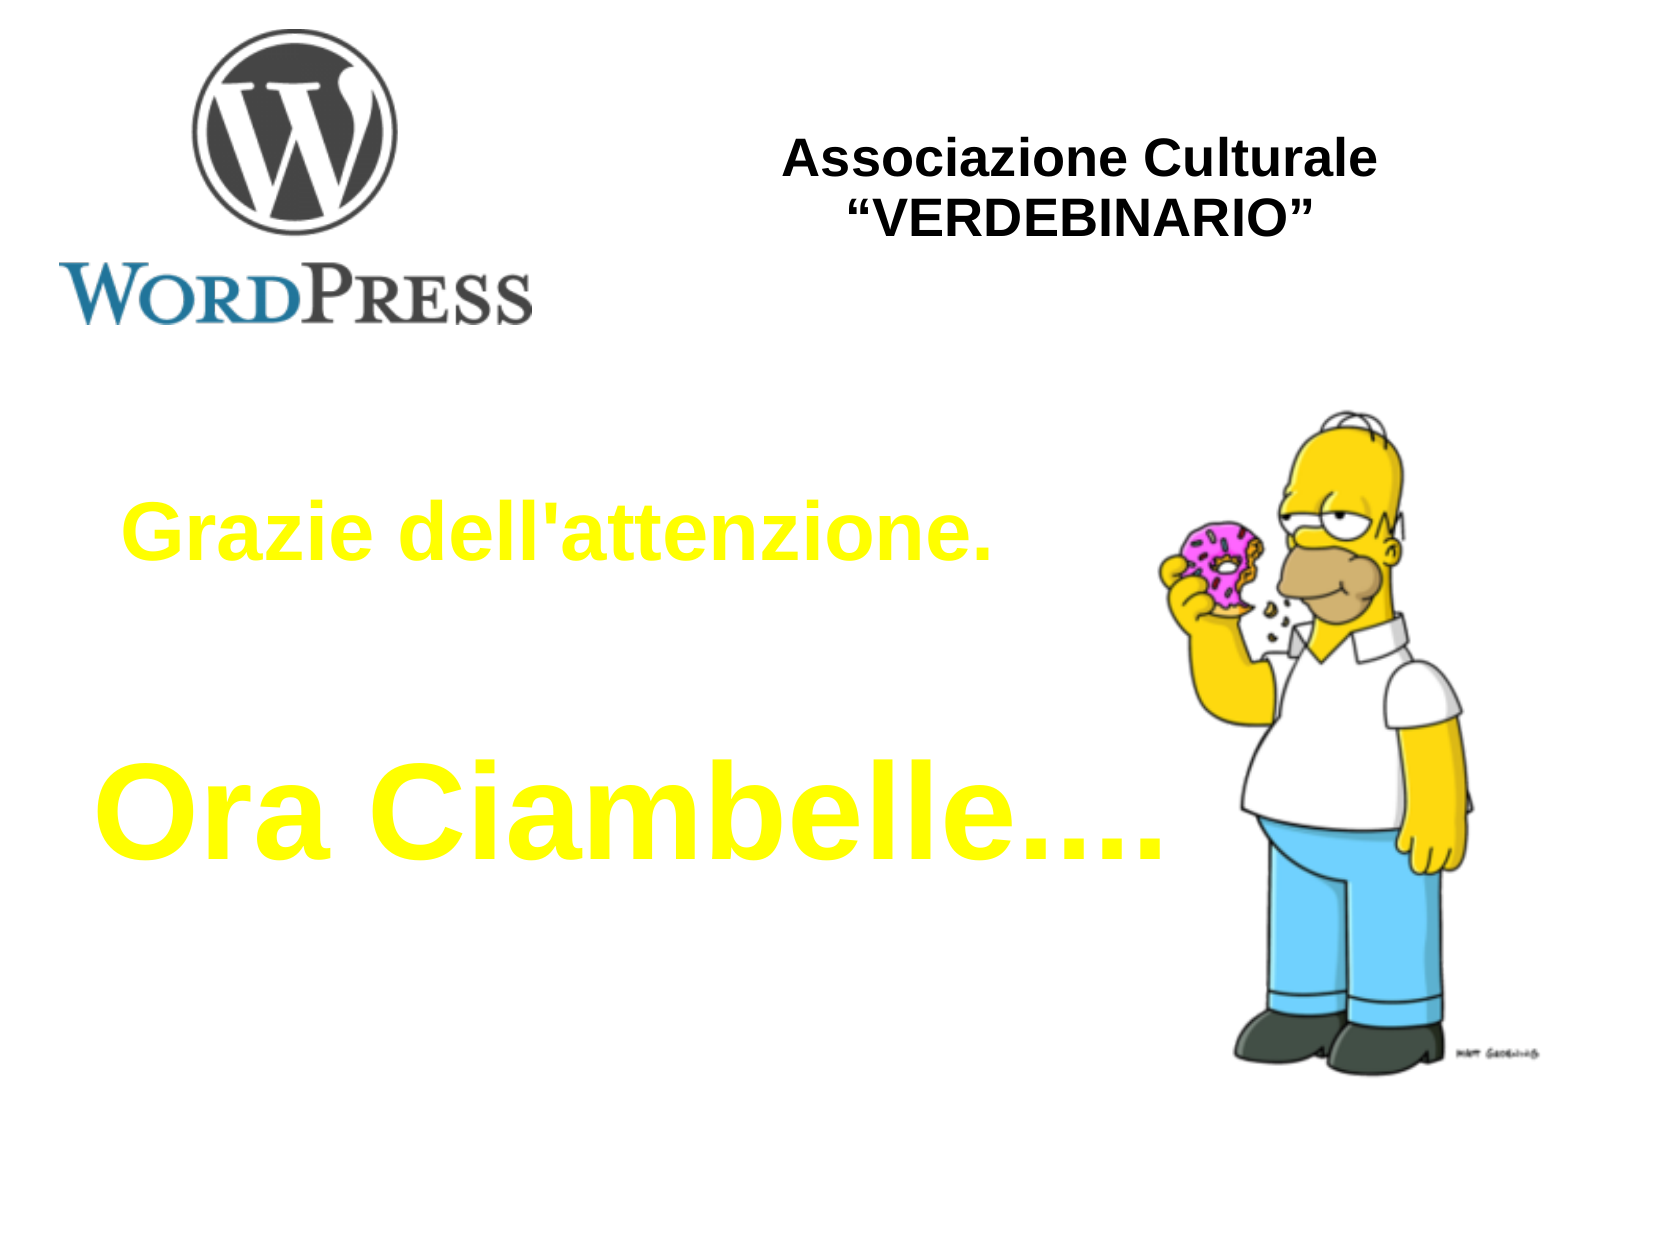

# Associazione Culturale “VERDEBINARIO”
Grazie dell'attenzione.
Ora Ciambelle....